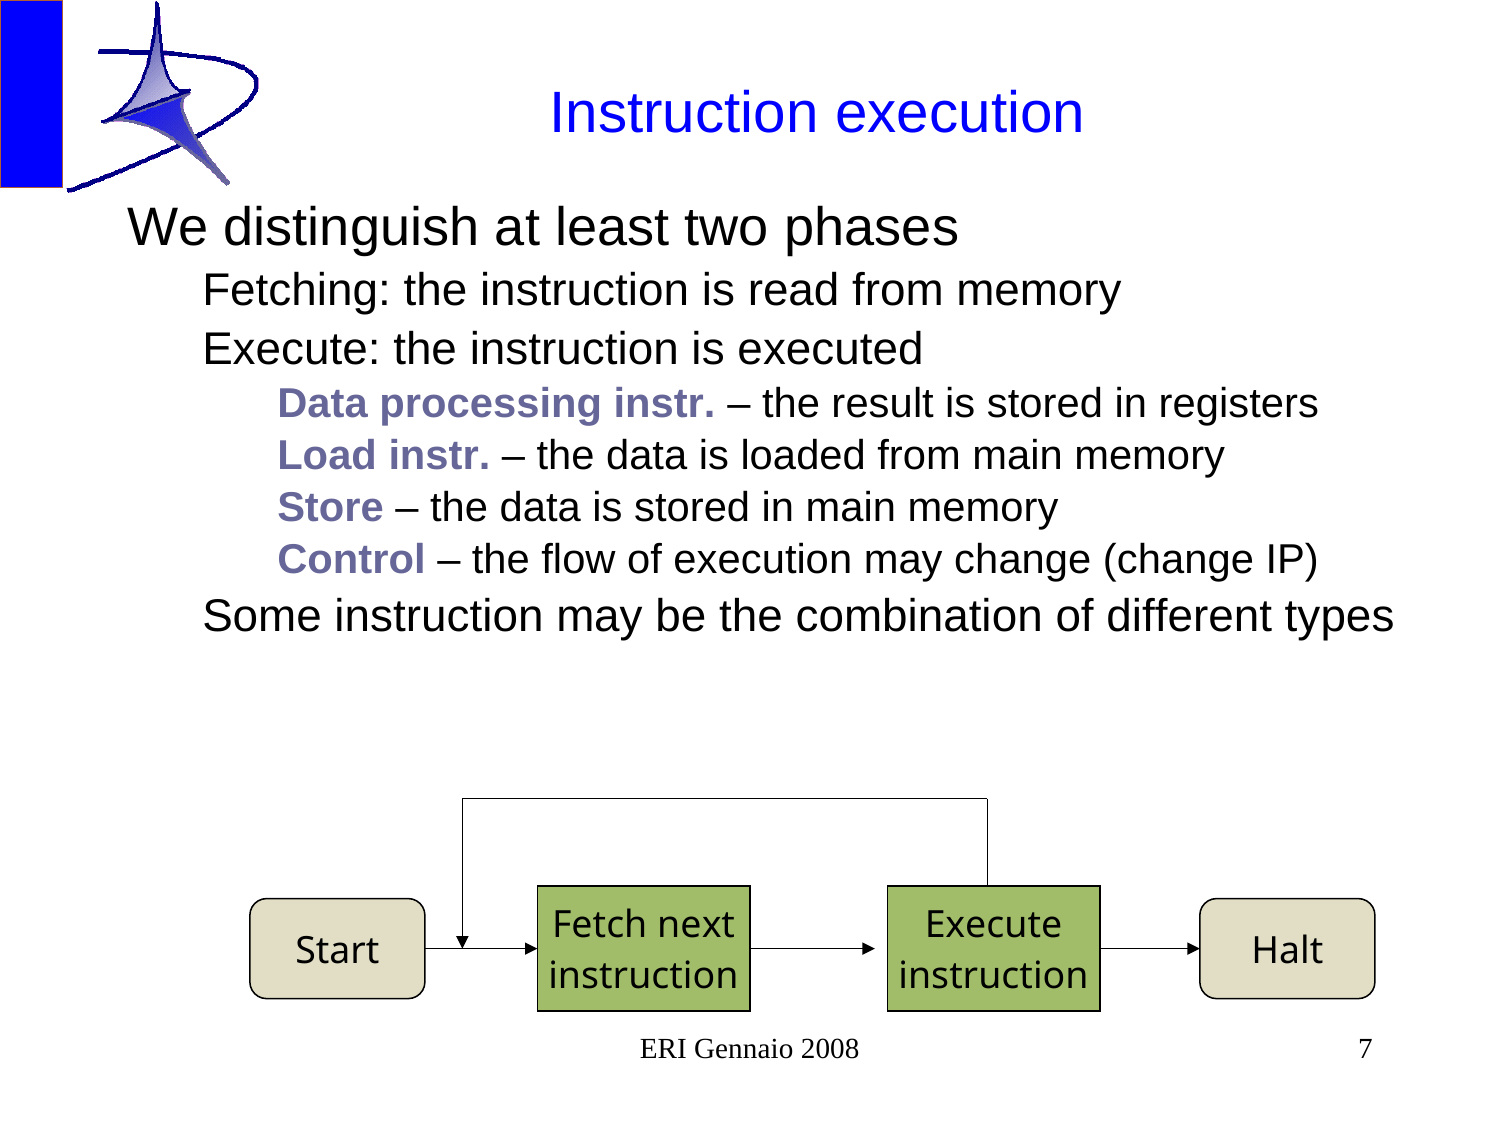

# Instruction execution
We distinguish at least two phases
Fetching: the instruction is read from memory
Execute: the instruction is executed
Data processing instr. – the result is stored in registers
Load instr. – the data is loaded from main memory
Store – the data is stored in main memory
Control – the flow of execution may change (change IP)
Some instruction may be the combination of different types
Fetch next
instruction
Execute
instruction
Start
Halt
ERI Gennaio 2008
7